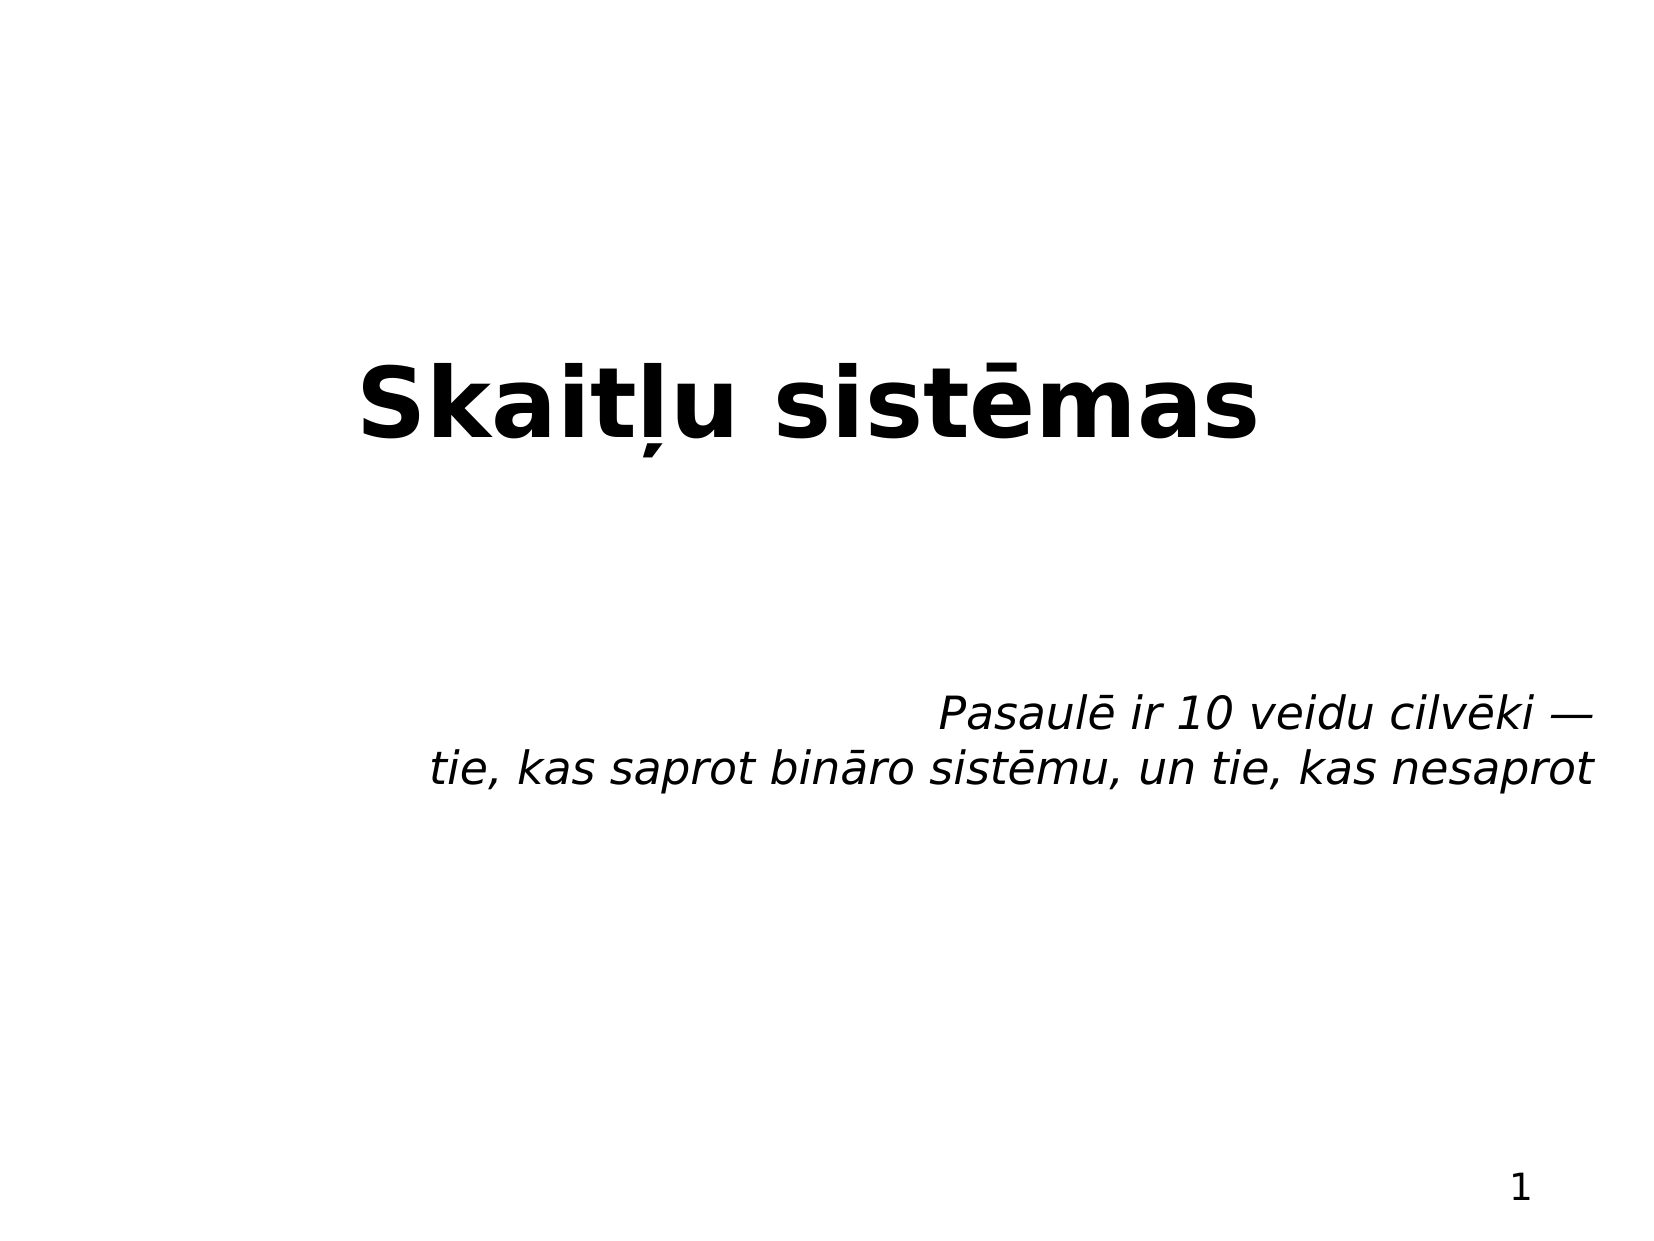

# Skaitļu sistēmas
Pasaulē ir 10 veidu cilvēki —
tie, kas saprot bināro sistēmu, un tie, kas nesaprot